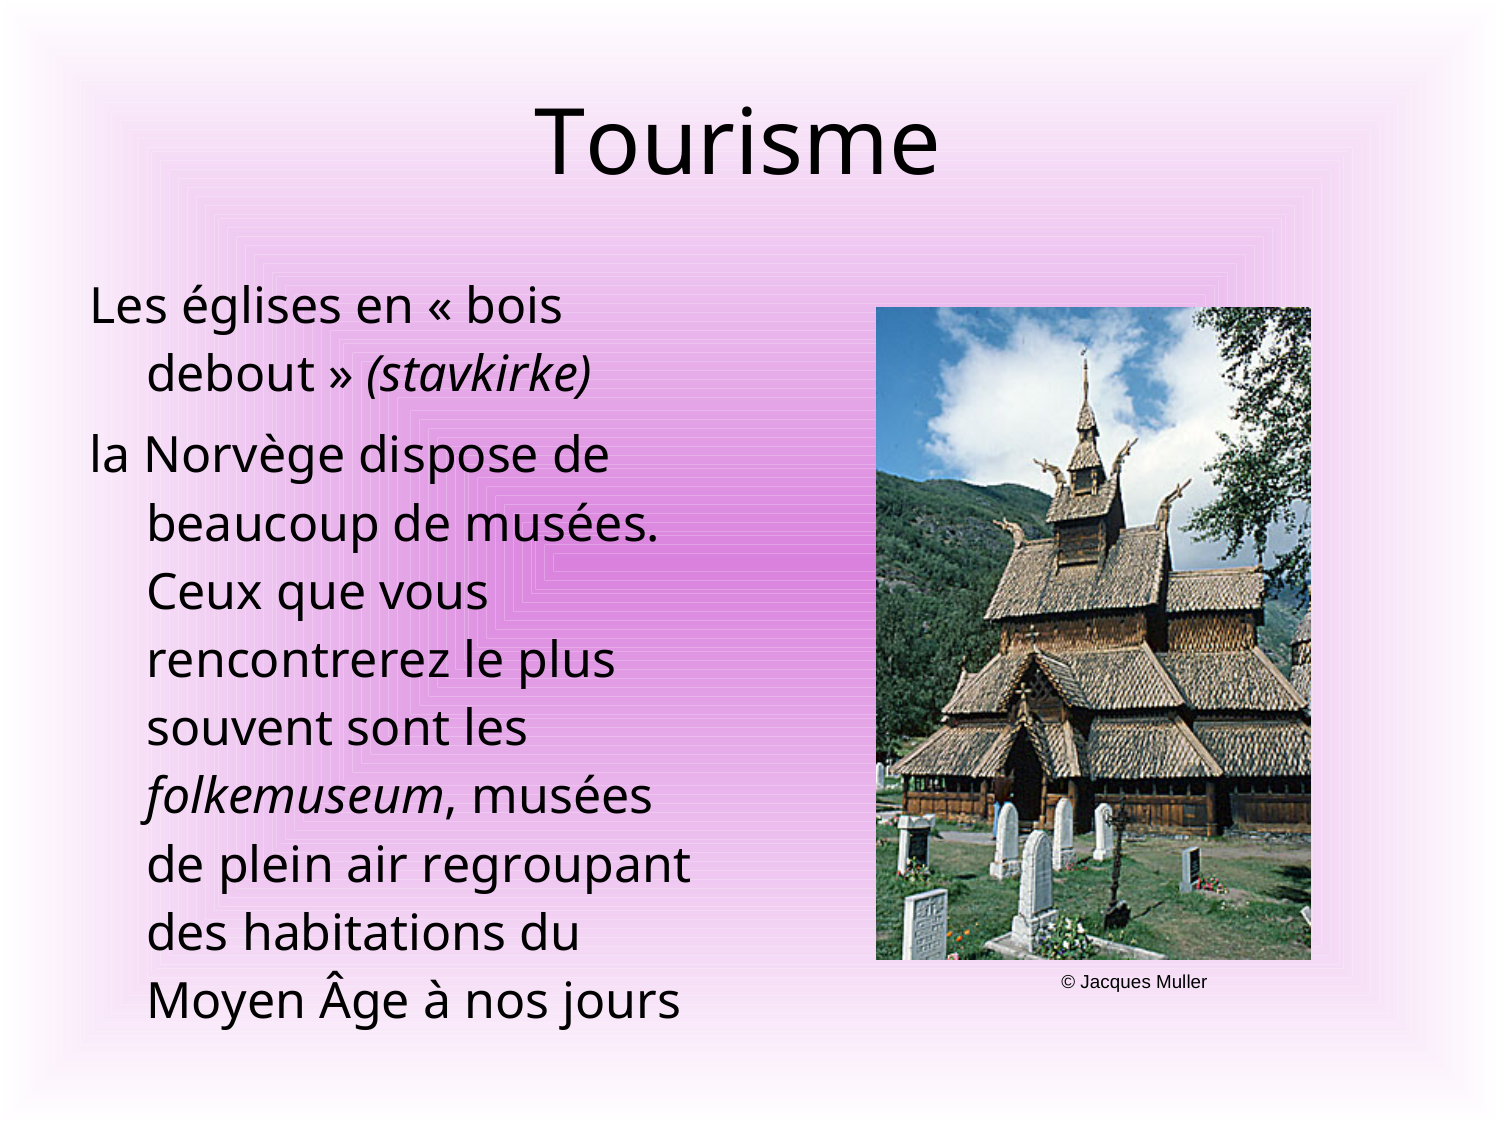

# Tourisme
Les églises en « bois debout » (stavkirke)
la Norvège dispose de beaucoup de musées. Ceux que vous rencontrerez le plus souvent sont les folkemuseum, musées de plein air regroupant des habitations du Moyen Âge à nos jours
© Jacques Muller